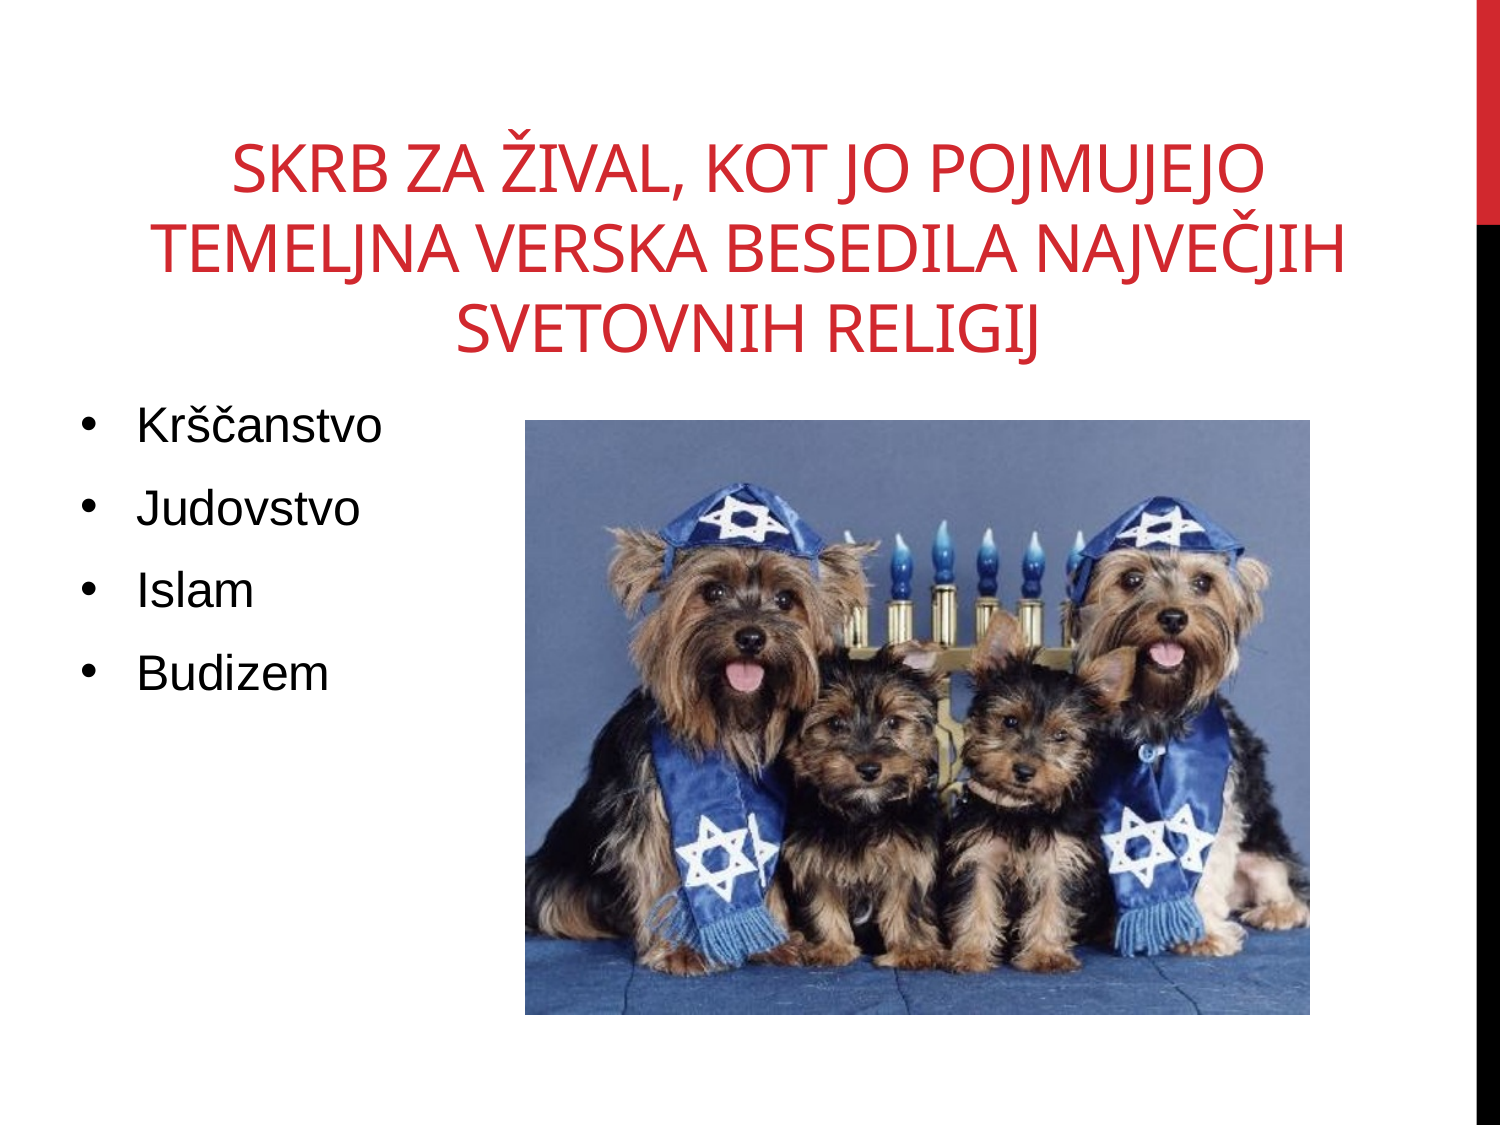

# Skrb za žival, kot jo pojmujejo temeljna verska besedila največjih svetovnih religij
Krščanstvo
Judovstvo
Islam
Budizem